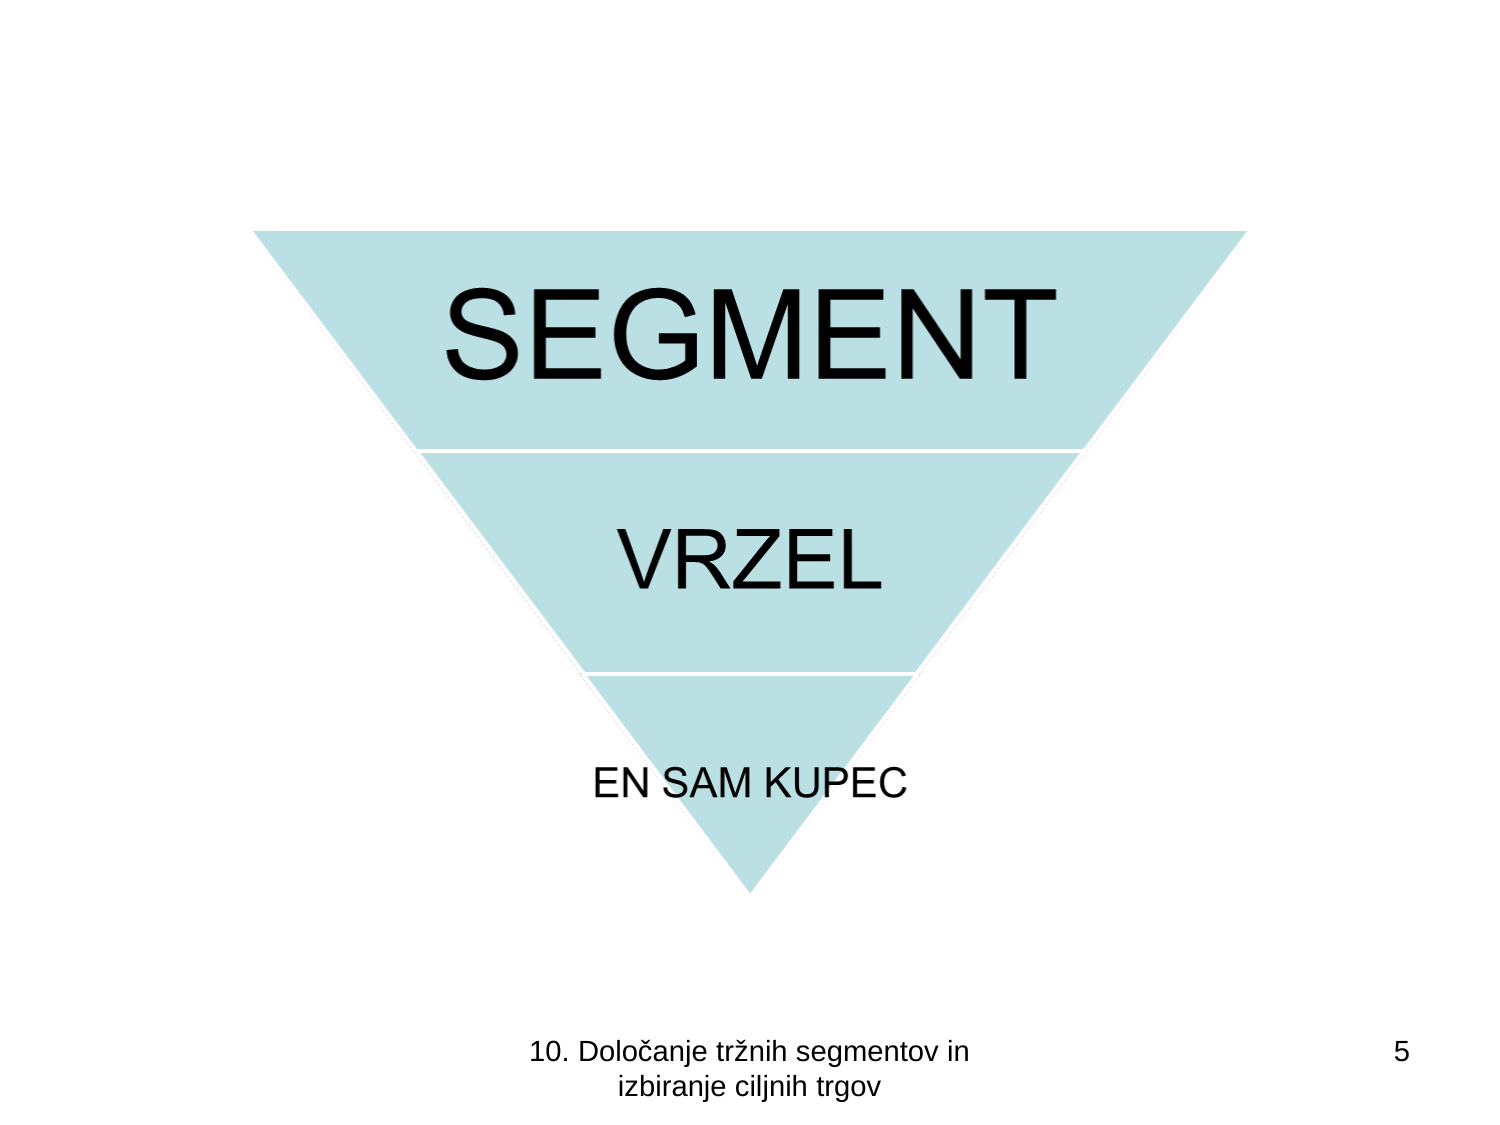

10. Določanje tržnih segmentov in izbiranje ciljnih trgov